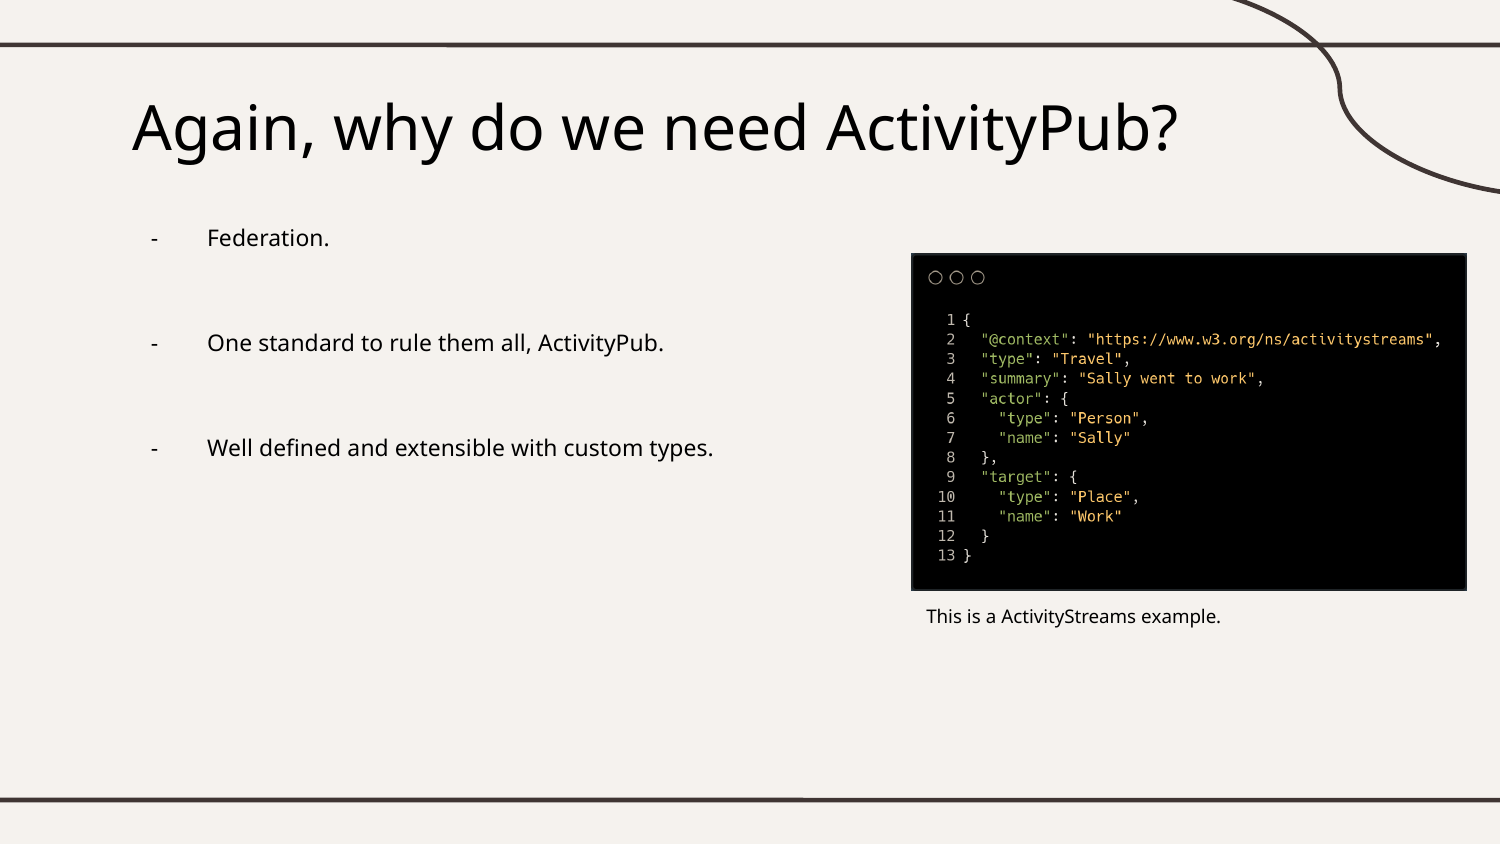

# Again, why do we need ActivityPub?
Federation.
One standard to rule them all, ActivityPub.
Well defined and extensible with custom types.
This is a ActivityStreams example.